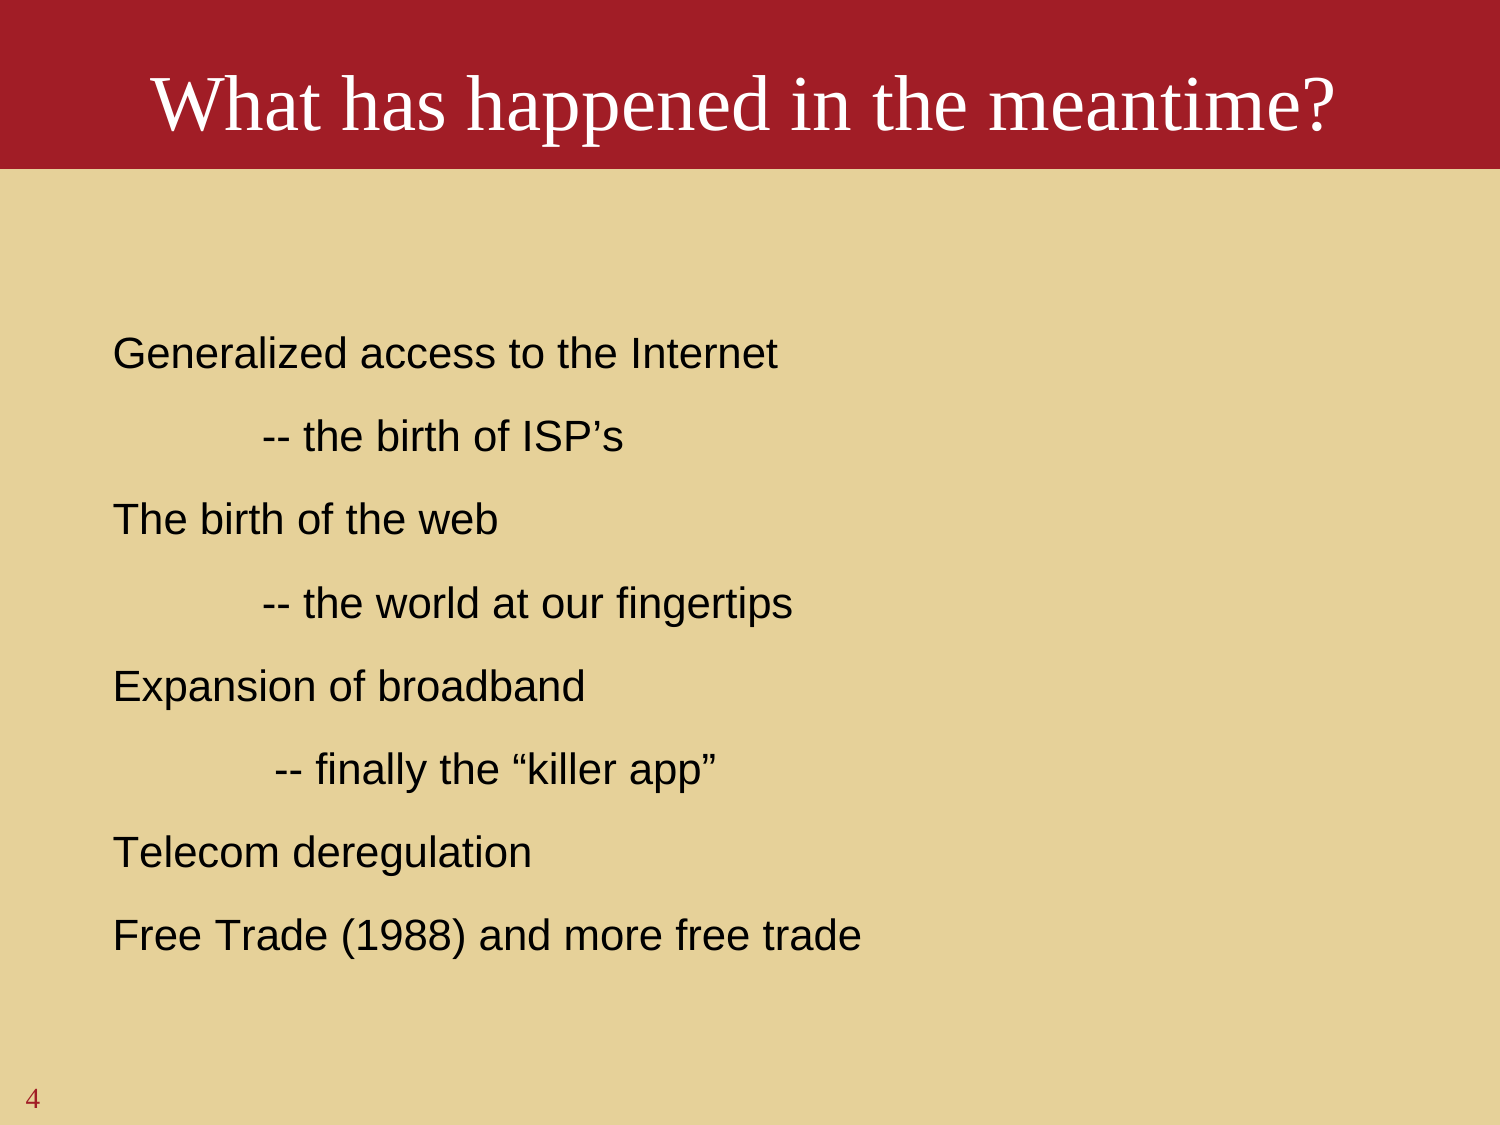

# What has happened in the meantime?
Generalized access to the Internet
	-- the birth of ISP’s
The birth of the web
	-- the world at our fingertips
Expansion of broadband
	 -- finally the “killer app”
Telecom deregulation
Free Trade (1988) and more free trade